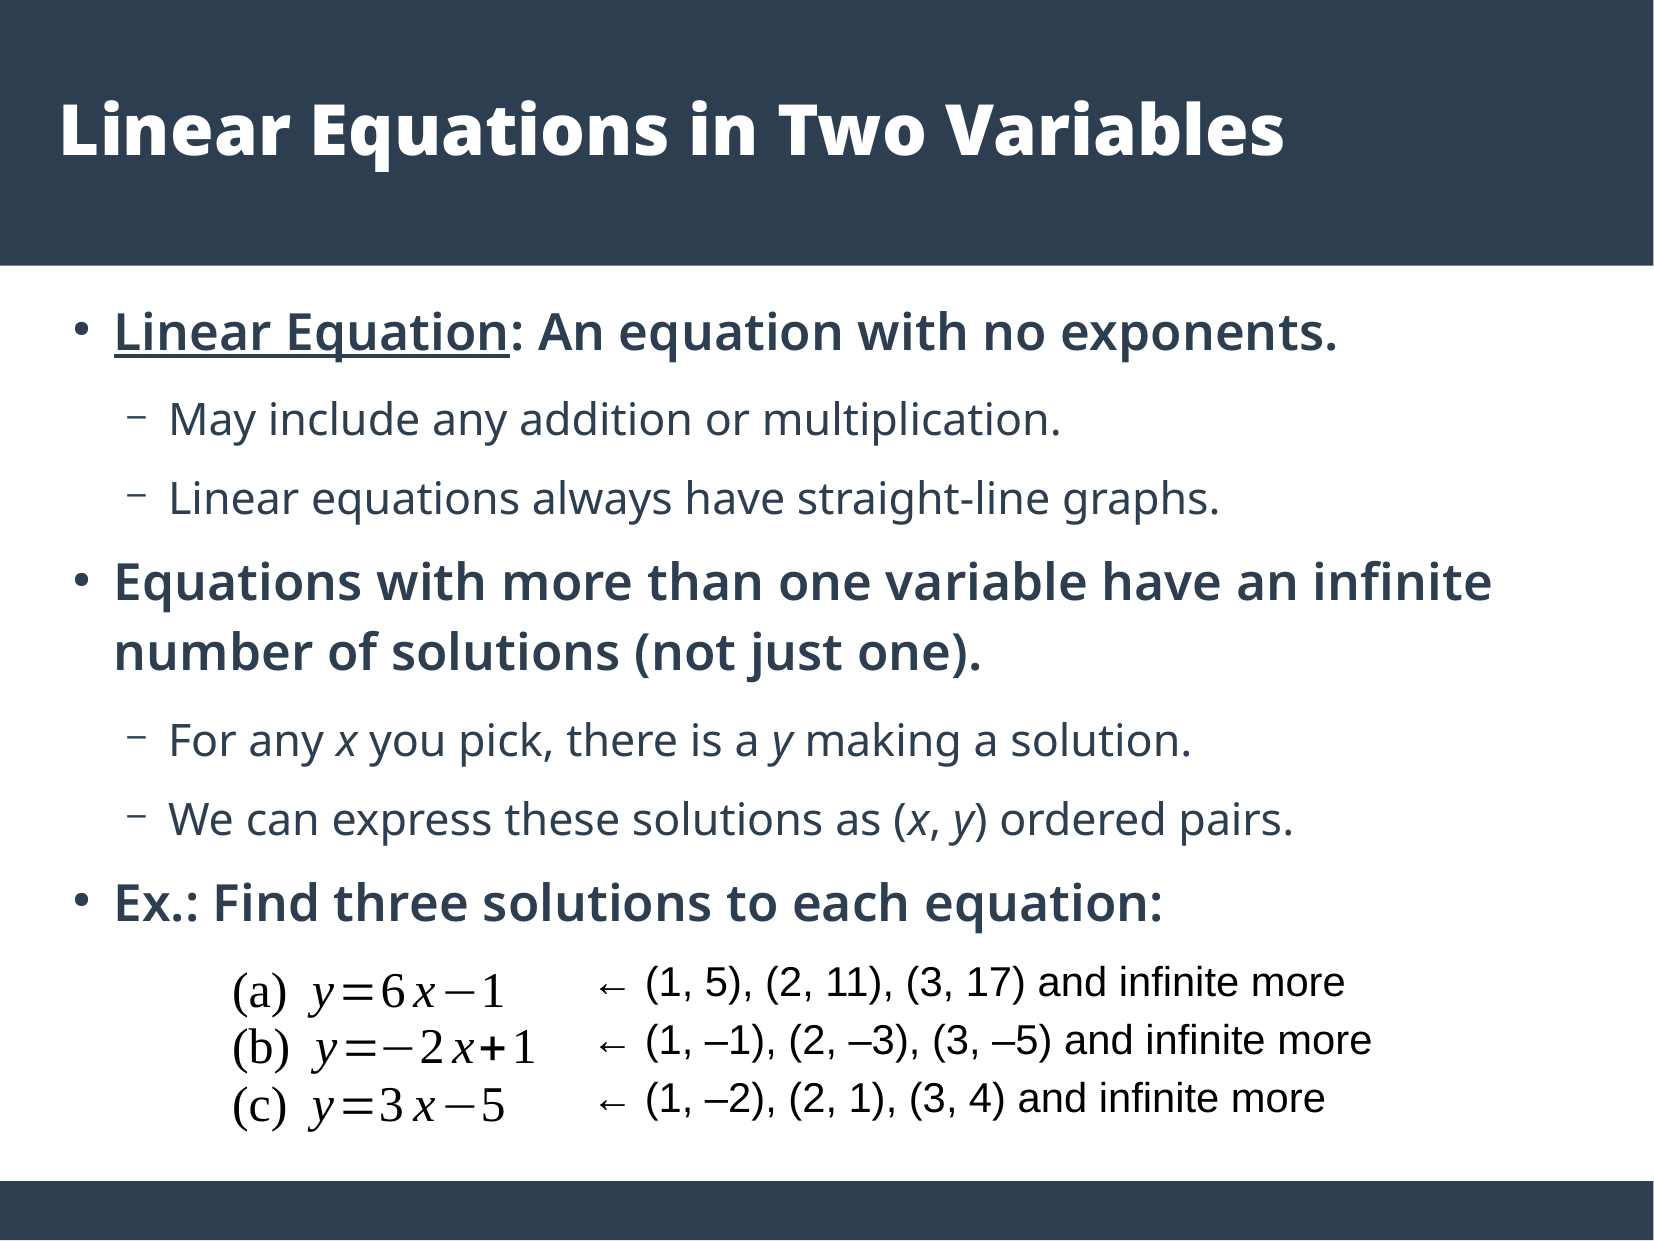

# Linear Equations in Two Variables
Linear Equation: An equation with no exponents.
May include any addition or multiplication.
Linear equations always have straight-line graphs.
Equations with more than one variable have an infinite number of solutions (not just one).
For any x you pick, there is a y making a solution.
We can express these solutions as (x, y) ordered pairs.
Ex.: Find three solutions to each equation:
← (1, 5), (2, 11), (3, 17) and infinite more
← (1, –1), (2, –3), (3, –5) and infinite more
← (1, –2), (2, 1), (3, 4) and infinite more